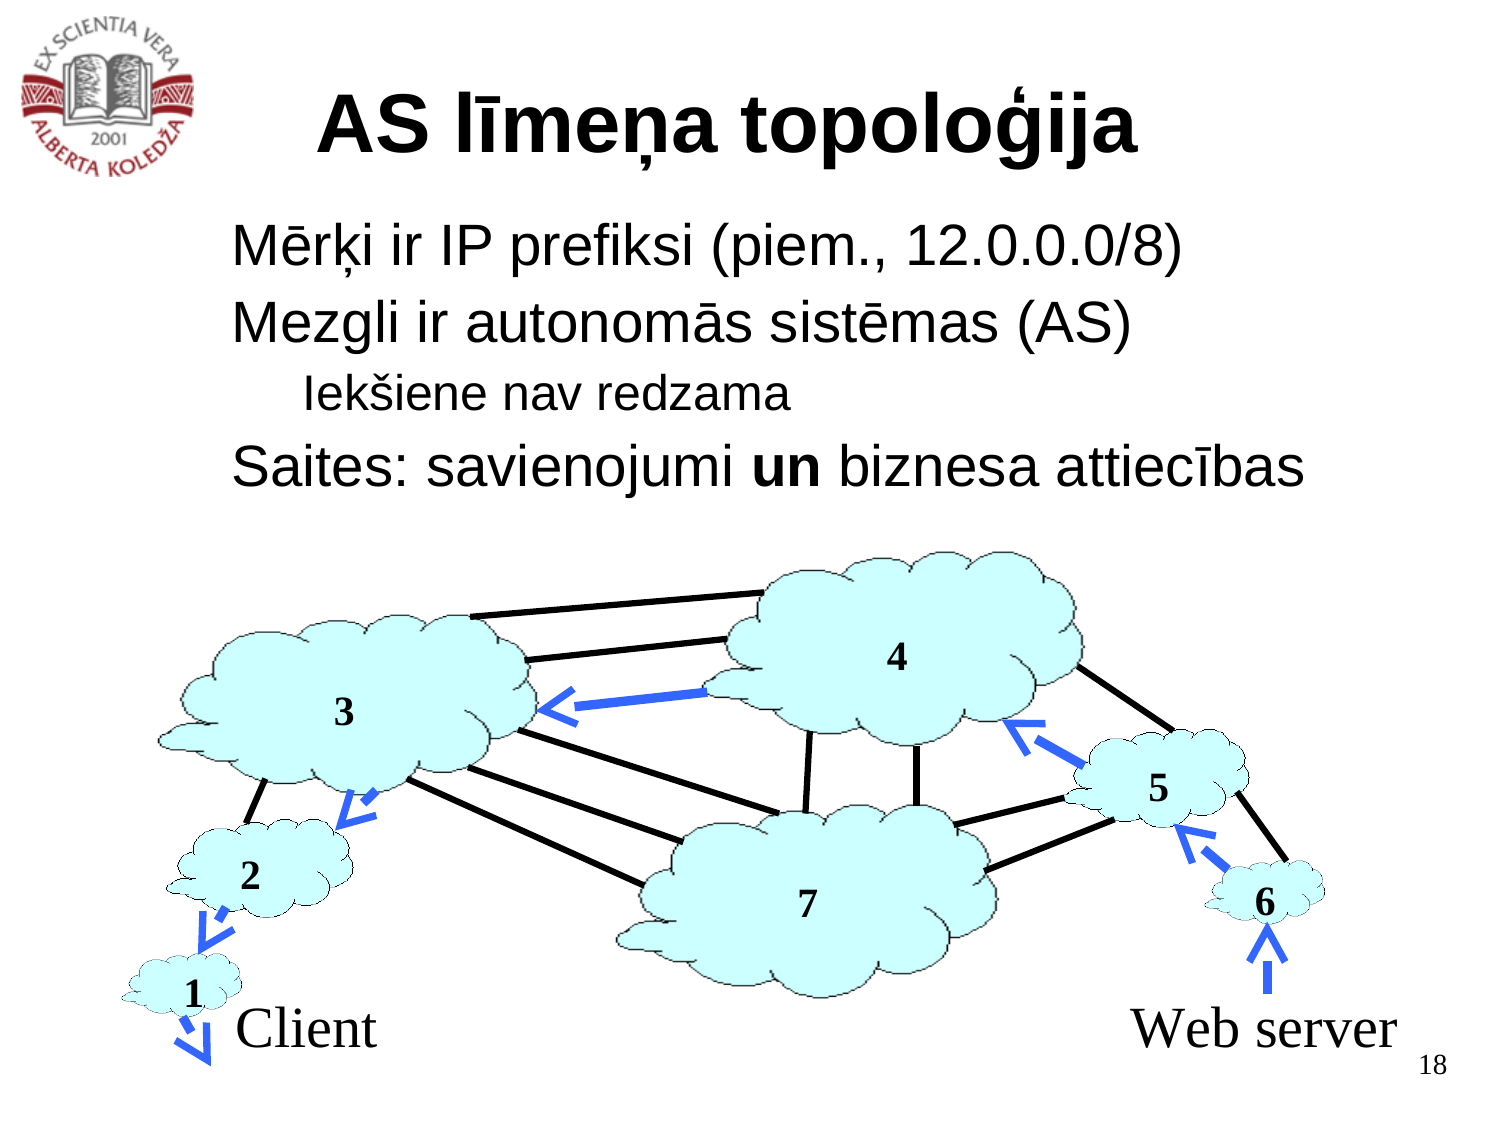

# AS līmeņa topoloģija
Mērķi ir IP prefiksi (piem., 12.0.0.0/8)
Mezgli ir autonomās sistēmas (AS)
Iekšiene nav redzama
Saites: savienojumi un biznesa attiecības
4
3
5
2
6
7
1
Client
Web server